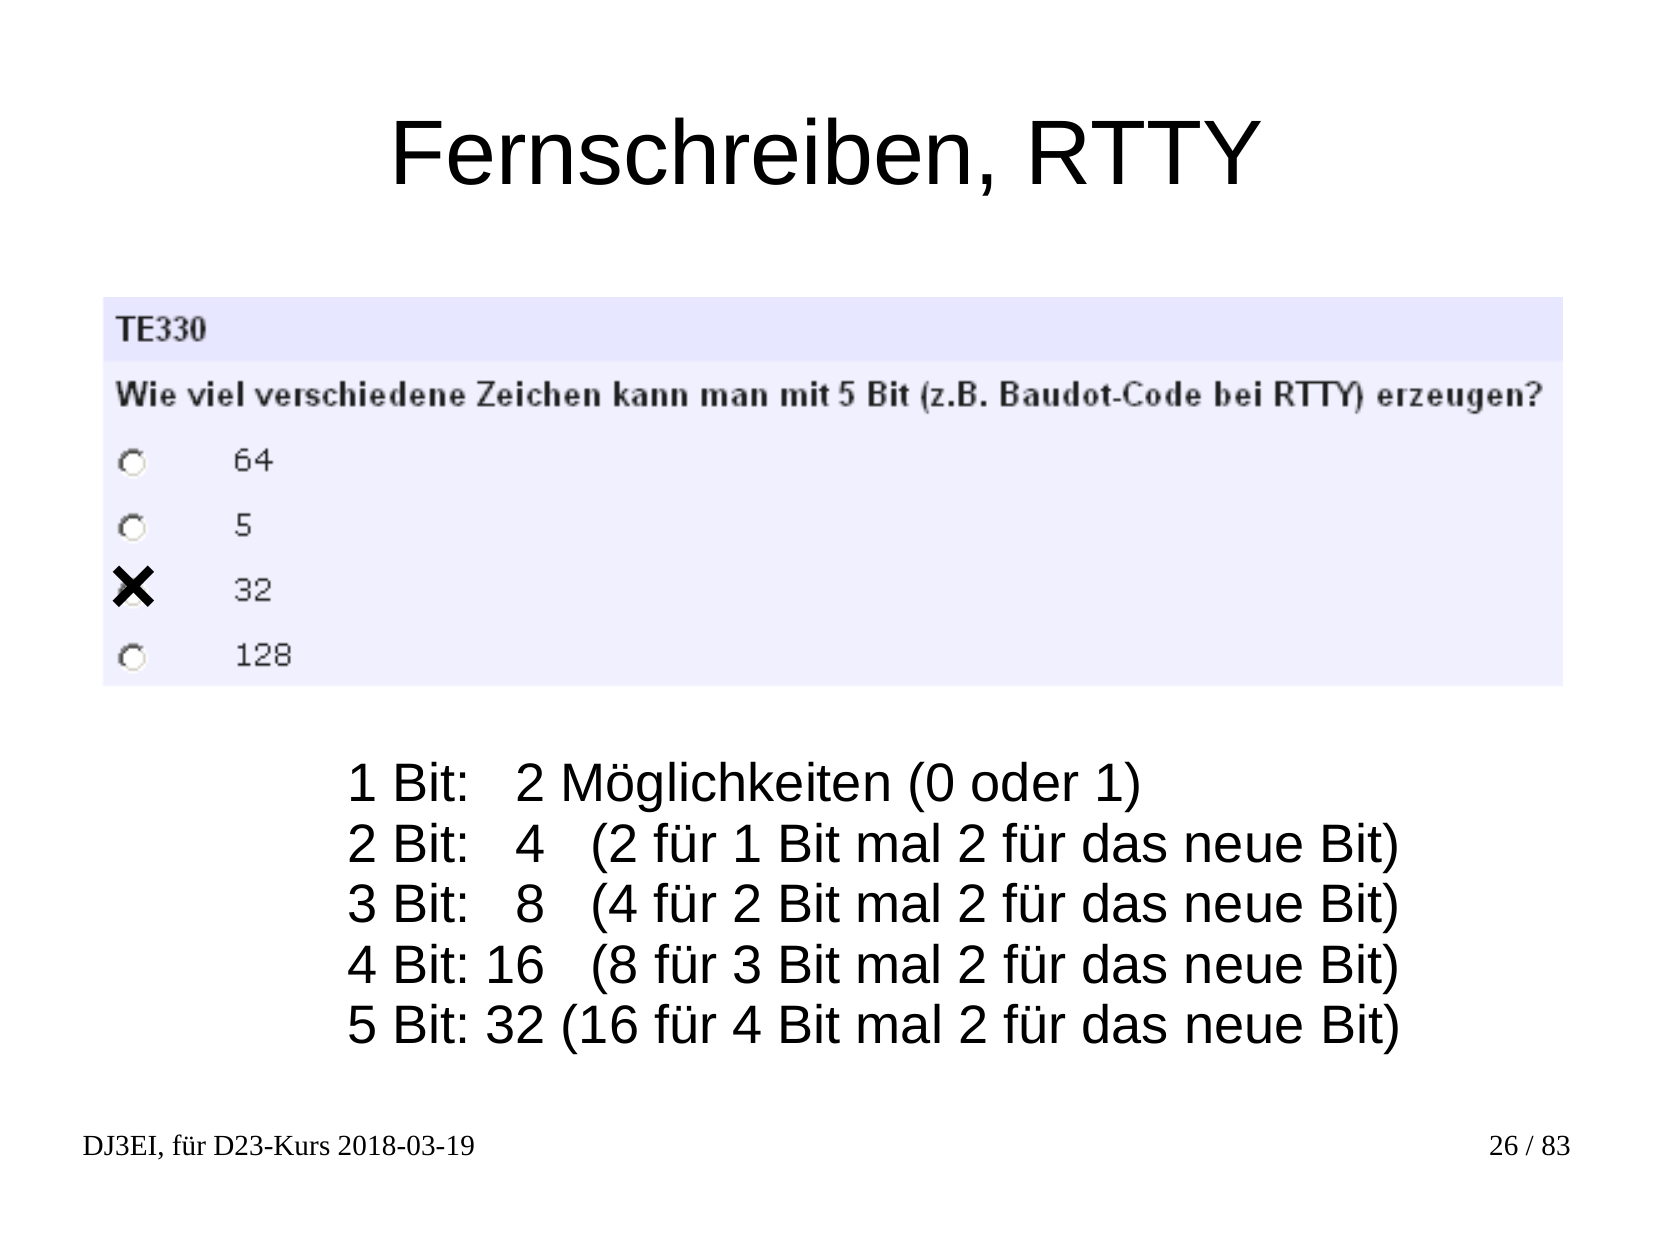

# Fernschreiben, RTTY
×
1 Bit: 2 Möglichkeiten (0 oder 1)
2 Bit: 4 (2 für 1 Bit mal 2 für das neue Bit)
3 Bit: 8 (4 für 2 Bit mal 2 für das neue Bit)
4 Bit: 16 (8 für 3 Bit mal 2 für das neue Bit)
5 Bit: 32 (16 für 4 Bit mal 2 für das neue Bit)
26